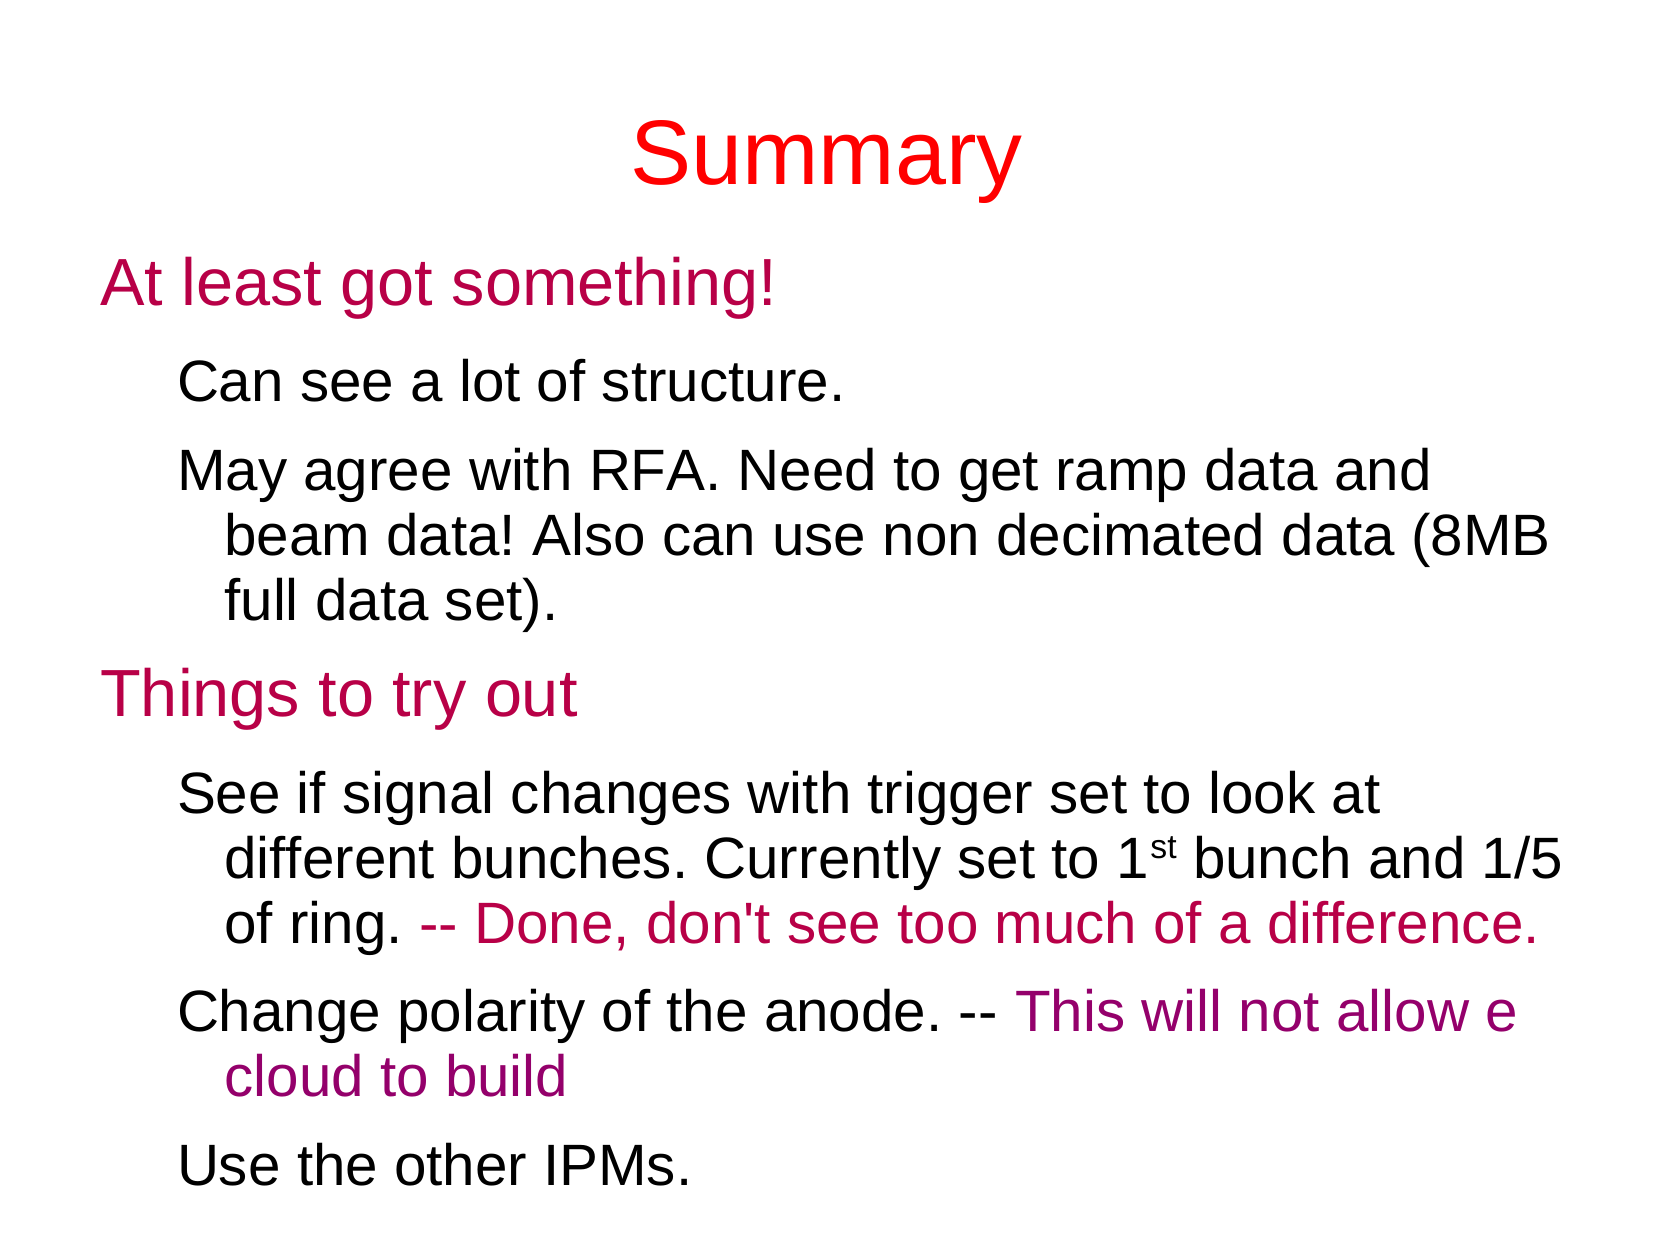

# Summary
At least got something!
Can see a lot of structure.
May agree with RFA. Need to get ramp data and beam data! Also can use non decimated data (8MB full data set).
Things to try out
See if signal changes with trigger set to look at different bunches. Currently set to 1st bunch and 1/5 of ring. -- Done, don't see too much of a difference.
Change polarity of the anode. -- This will not allow e cloud to build
Use the other IPMs.